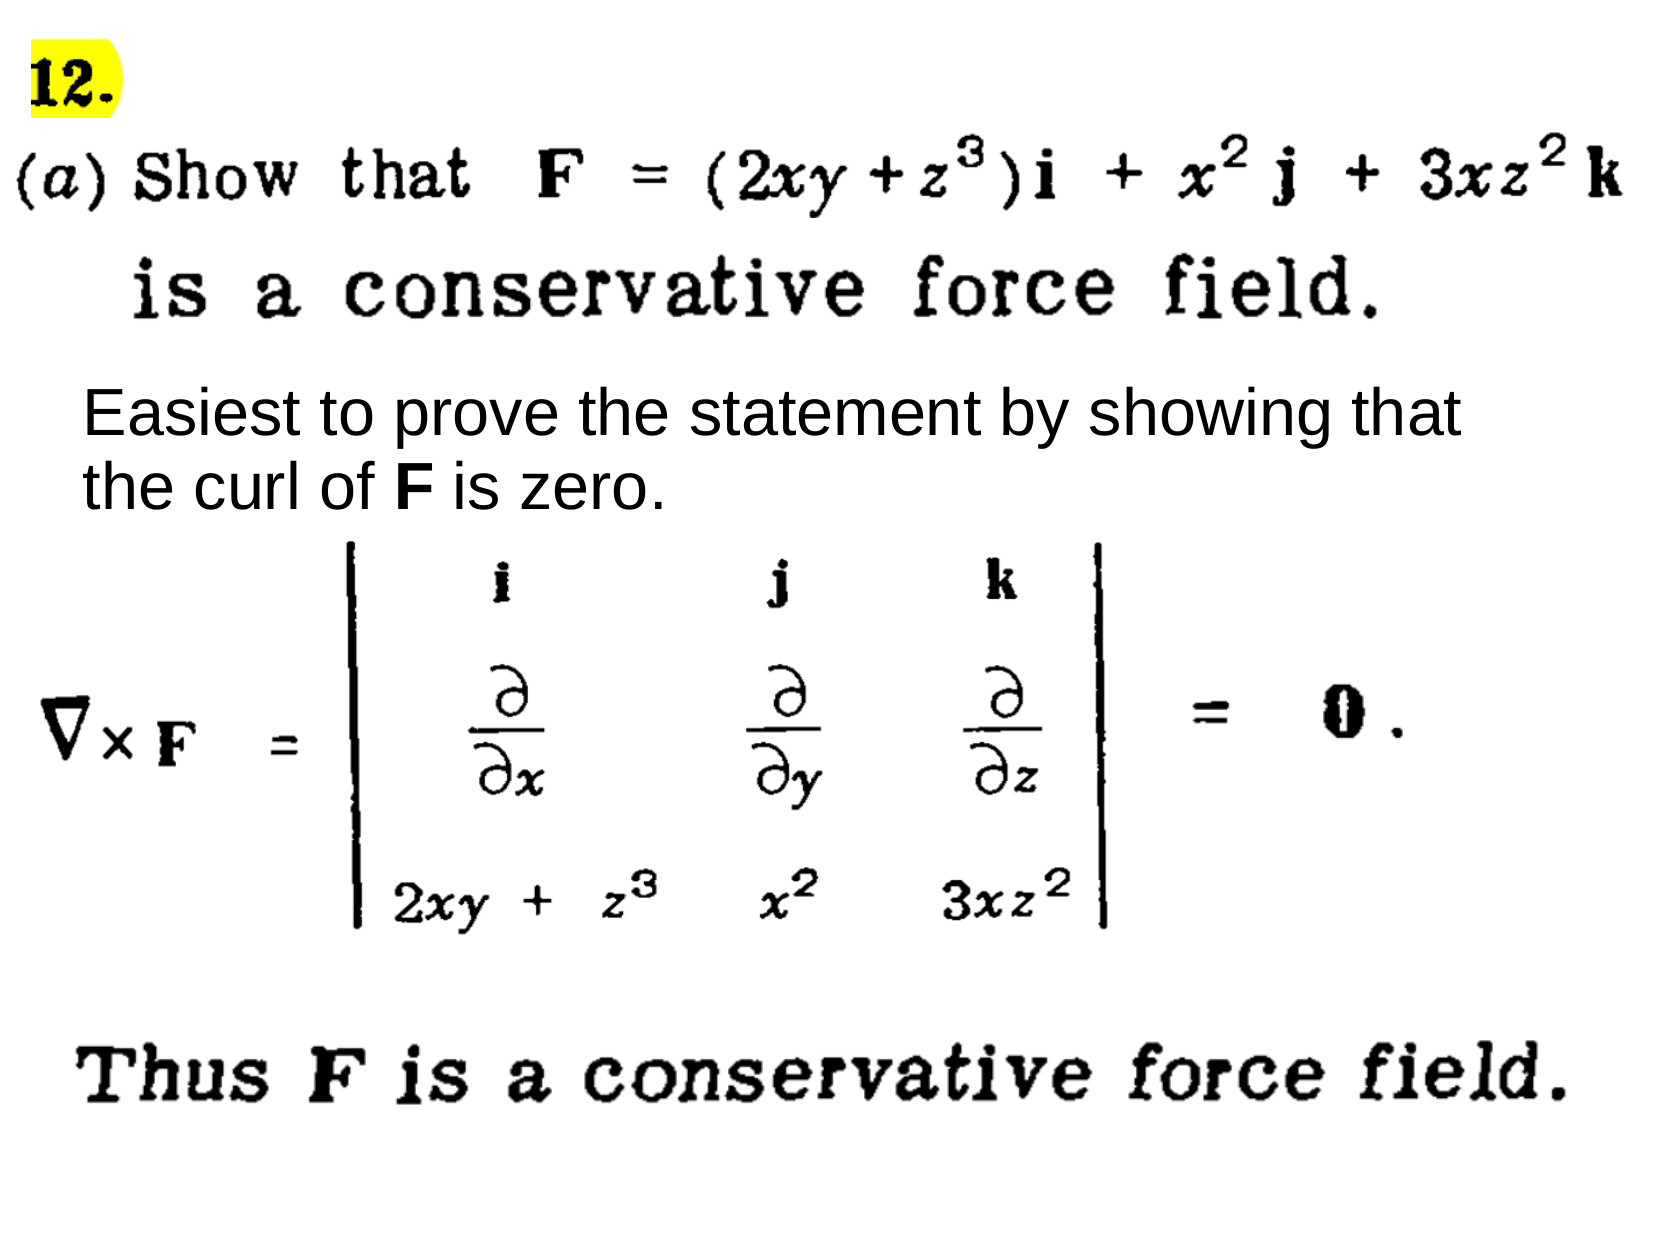

Easiest to prove the statement by showing that the curl of F is zero.